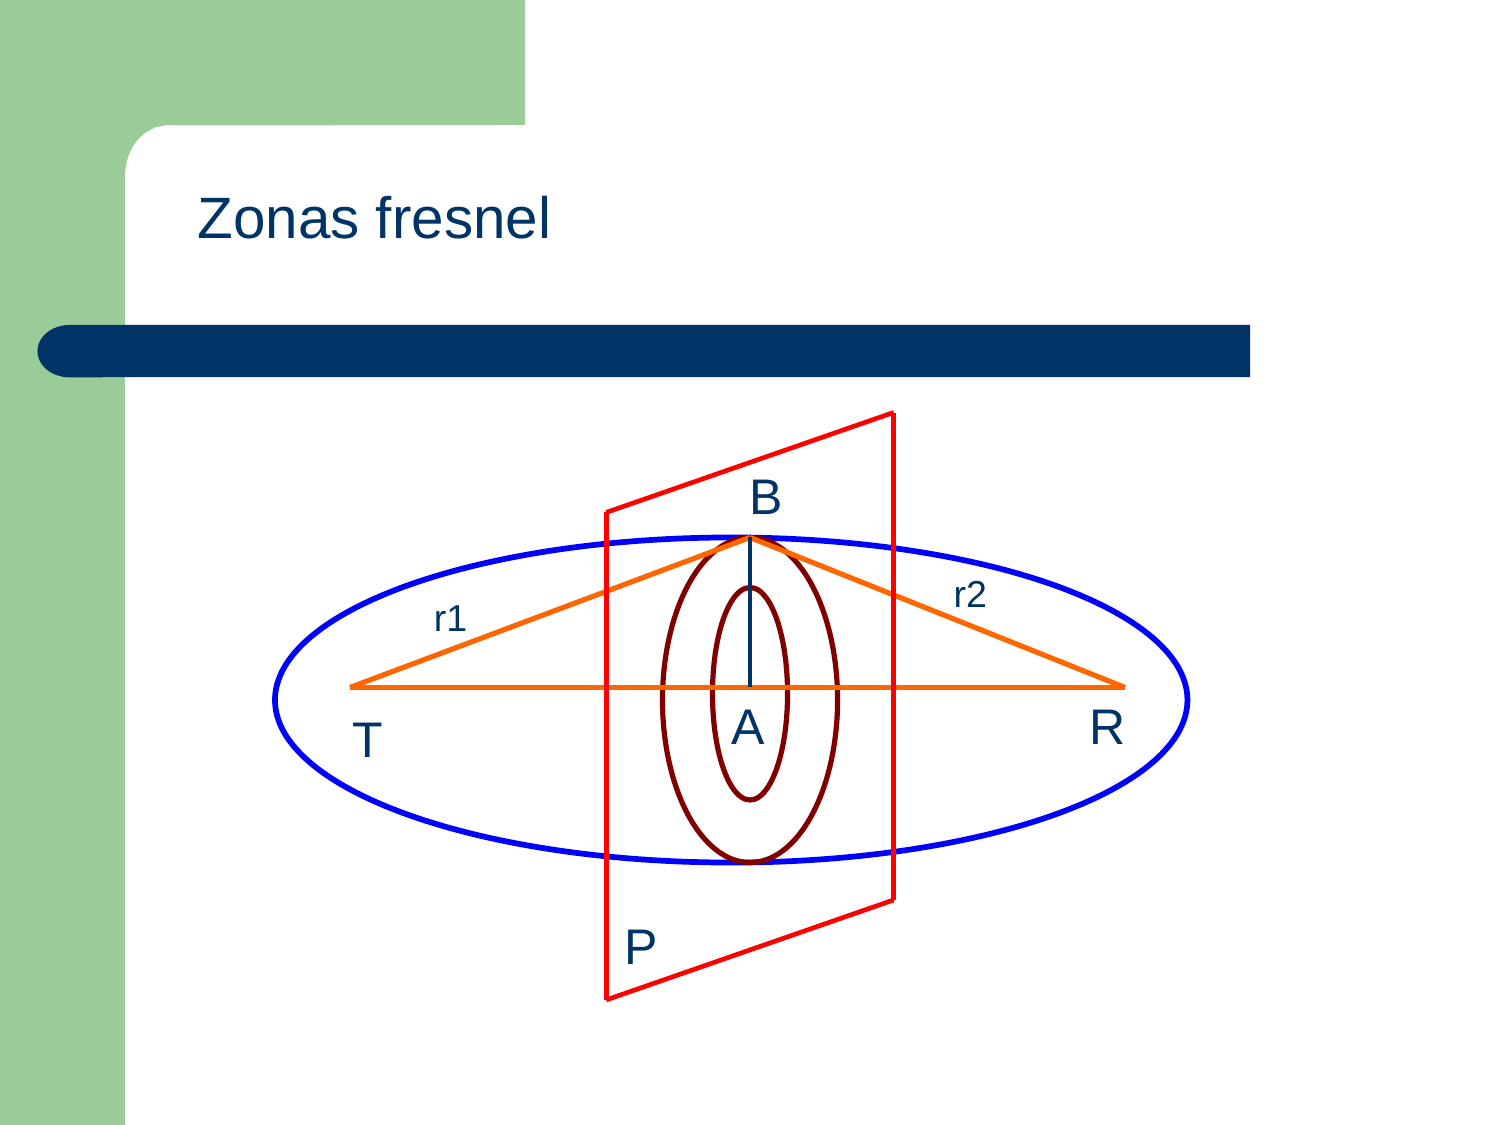

Zonas fresnel
B
A
R
T
P
r2
r1